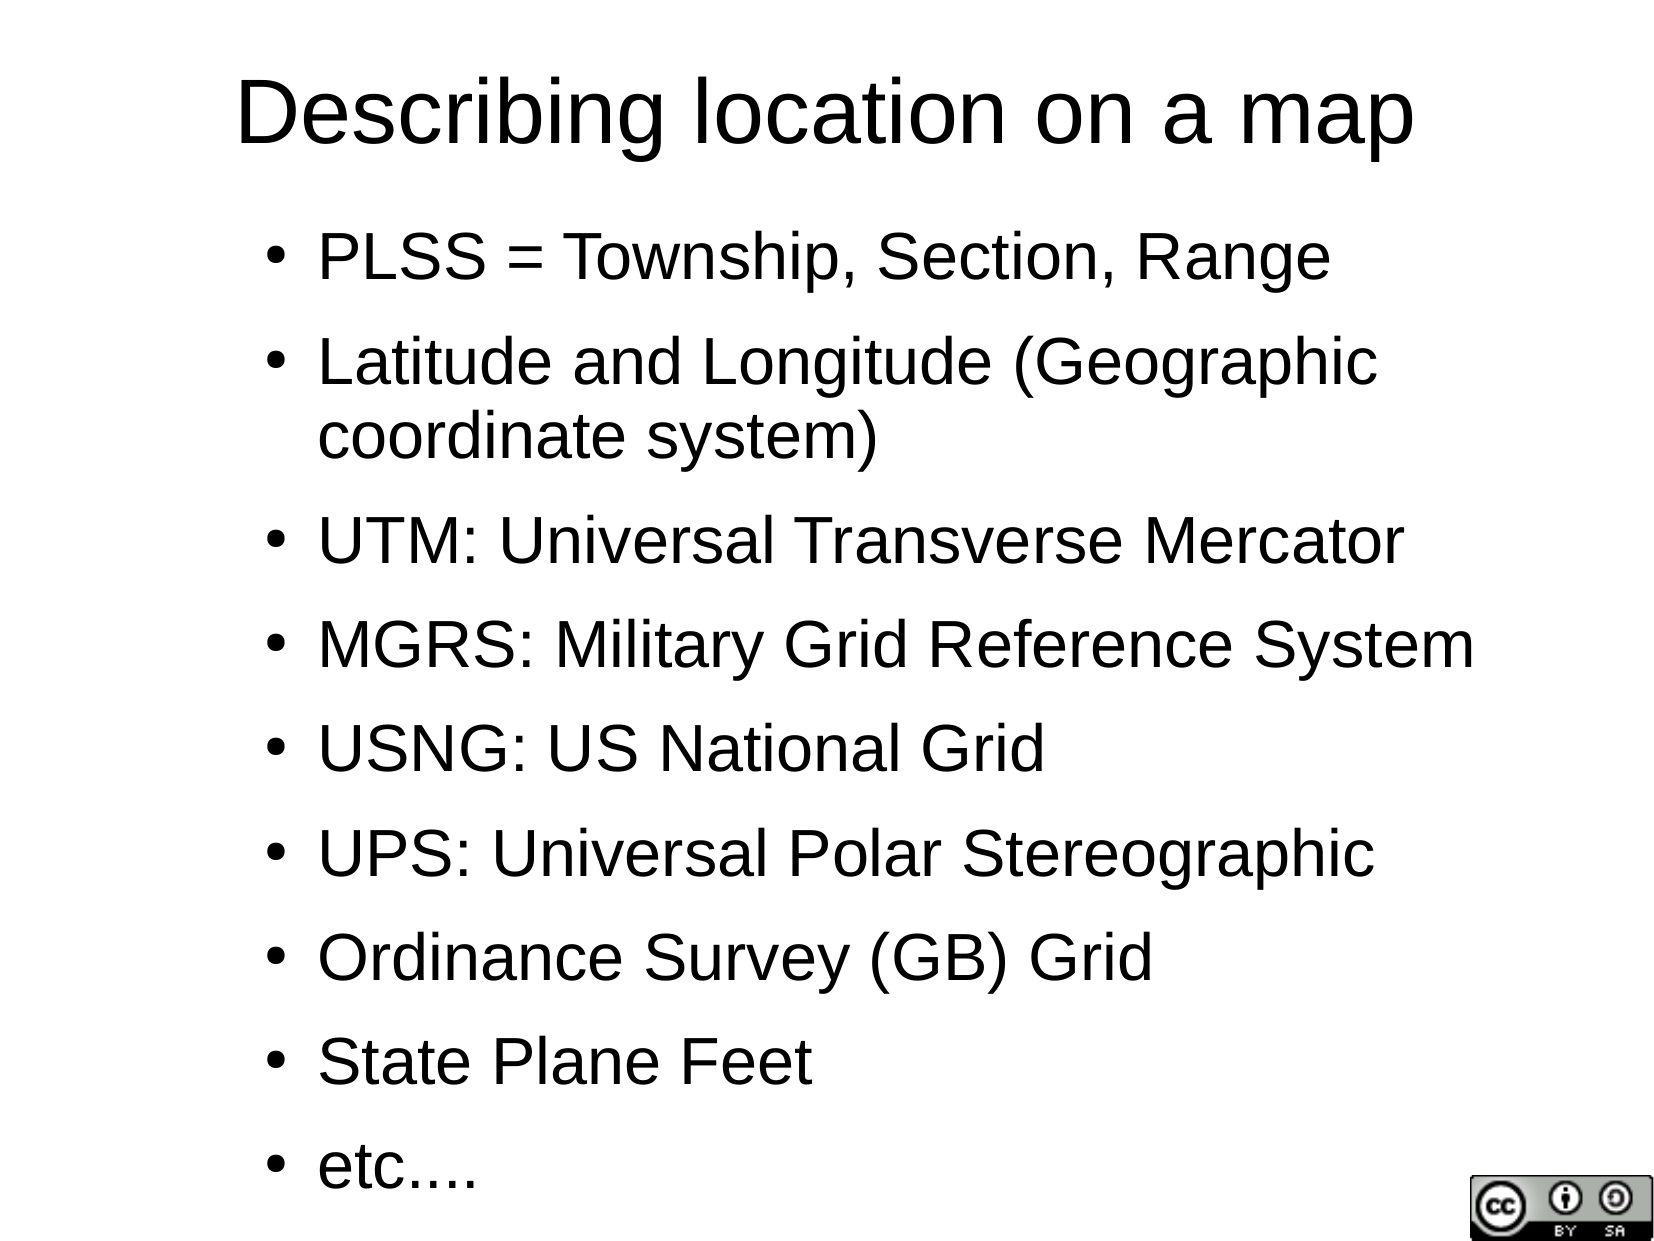

# Describing location on a map
PLSS = Township, Section, Range
Latitude and Longitude (Geographic coordinate system)
UTM: Universal Transverse Mercator
MGRS: Military Grid Reference System
USNG: US National Grid
UPS: Universal Polar Stereographic
Ordinance Survey (GB) Grid
State Plane Feet
etc....